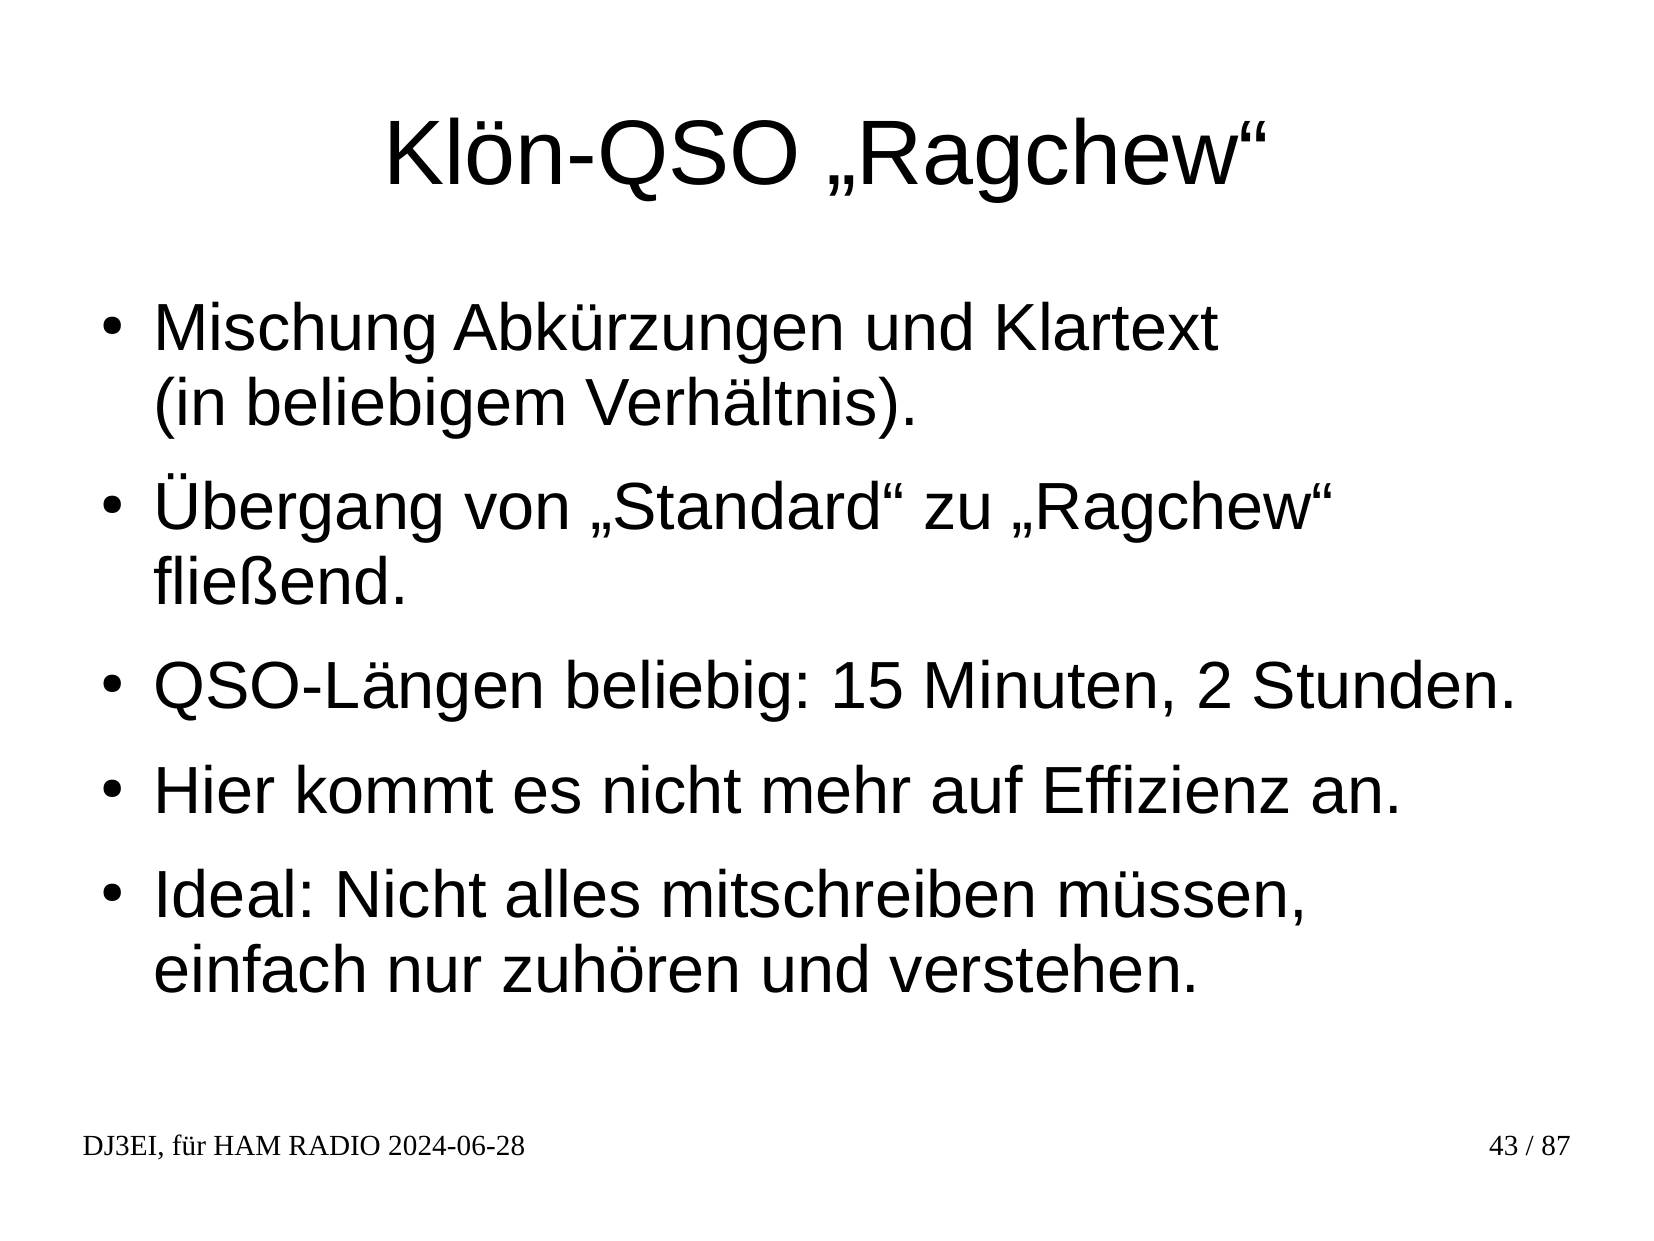

# Klön-QSO „Ragchew“
Mischung Abkürzungen und Klartext
(in beliebigem Verhältnis).
Übergang von „Standard“ zu „Ragchew“ fließend.
QSO-Längen beliebig: 15 Minuten, 2 Stunden.
Hier kommt es nicht mehr auf Effizienz an.
Ideal: Nicht alles mitschreiben müssen,
einfach nur zuhören und verstehen.
43